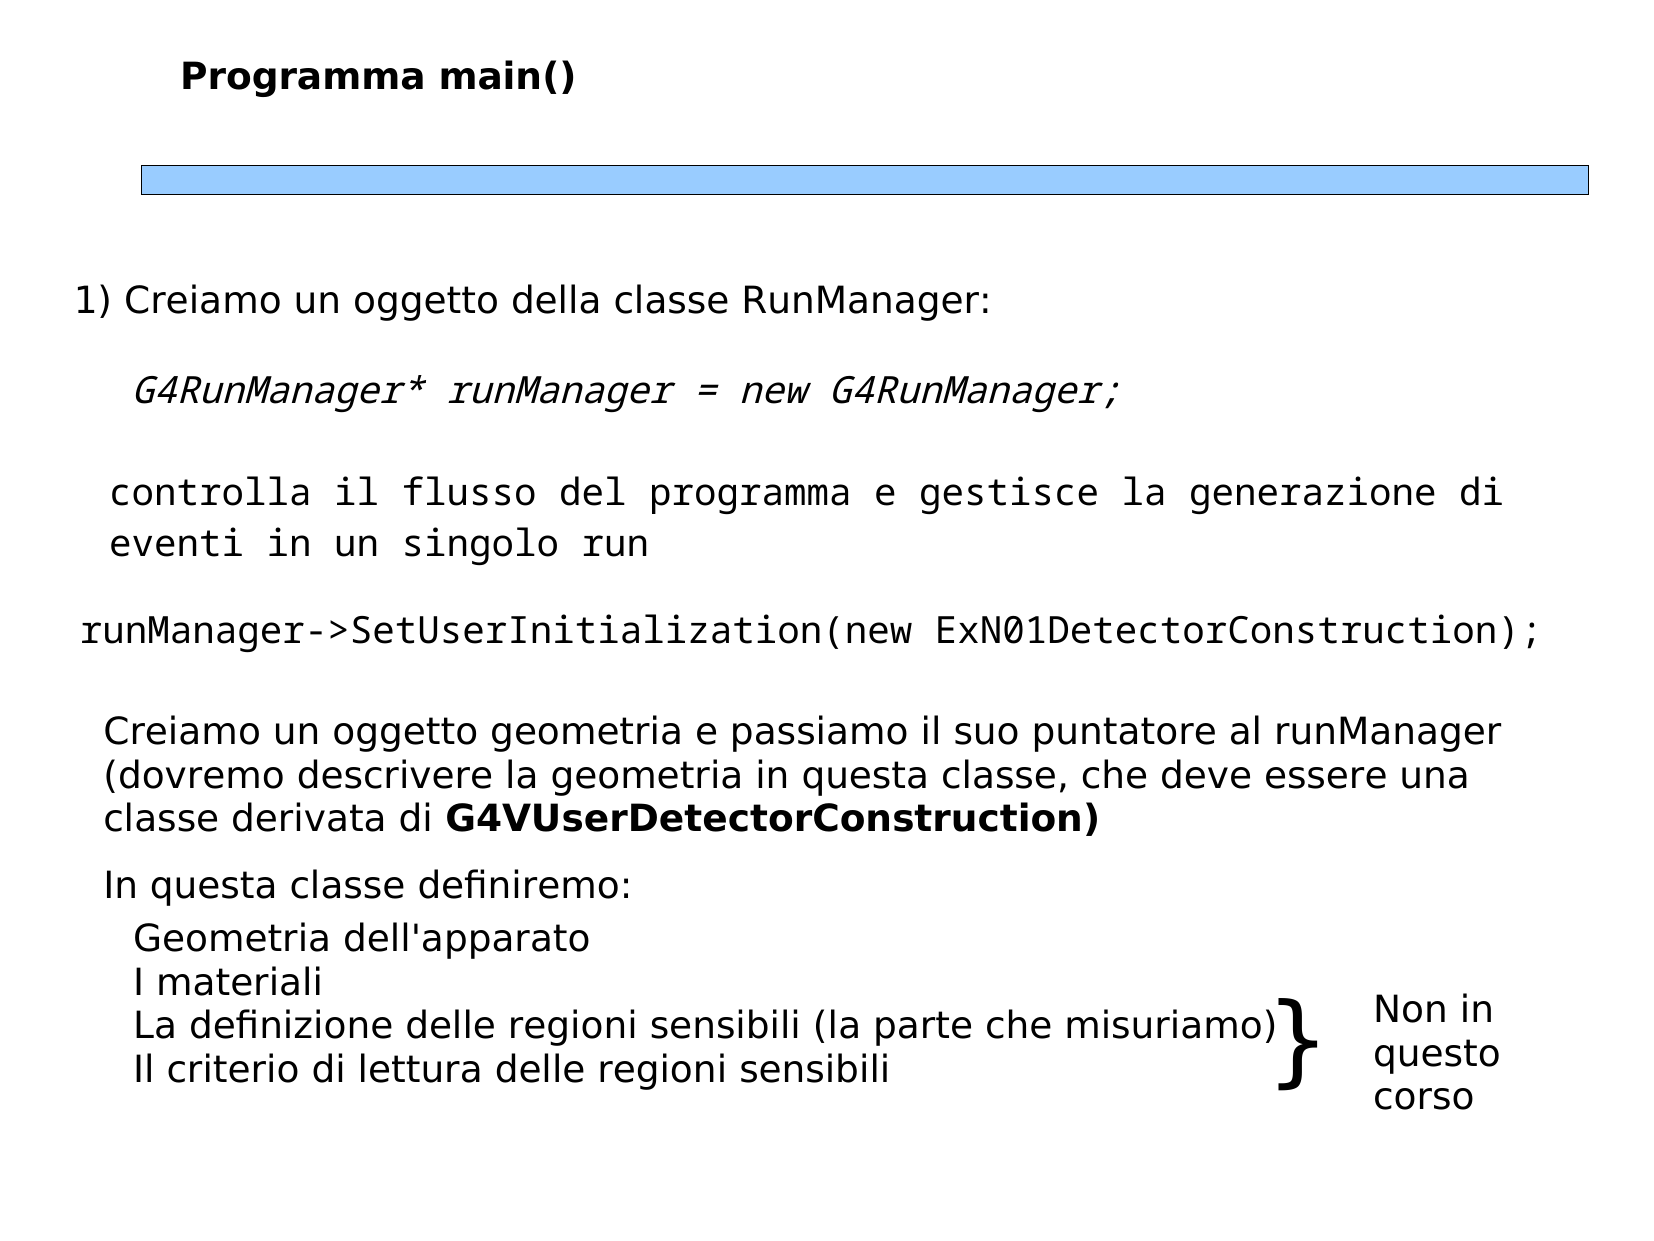

Programma main()
1) Creiamo un oggetto della classe RunManager:
 G4RunManager* runManager = new G4RunManager;
controlla il flusso del programma e gestisce la generazione di eventi in un singolo run
runManager->SetUserInitialization(new ExN01DetectorConstruction);
Creiamo un oggetto geometria e passiamo il suo puntatore al runManager
(dovremo descrivere la geometria in questa classe, che deve essere una classe derivata di G4VUserDetectorConstruction)
In questa classe definiremo:
 Geometria dell'apparato
 I materiali
 La definizione delle regioni sensibili (la parte che misuriamo)
 Il criterio di lettura delle regioni sensibili
}
Non in questo corso